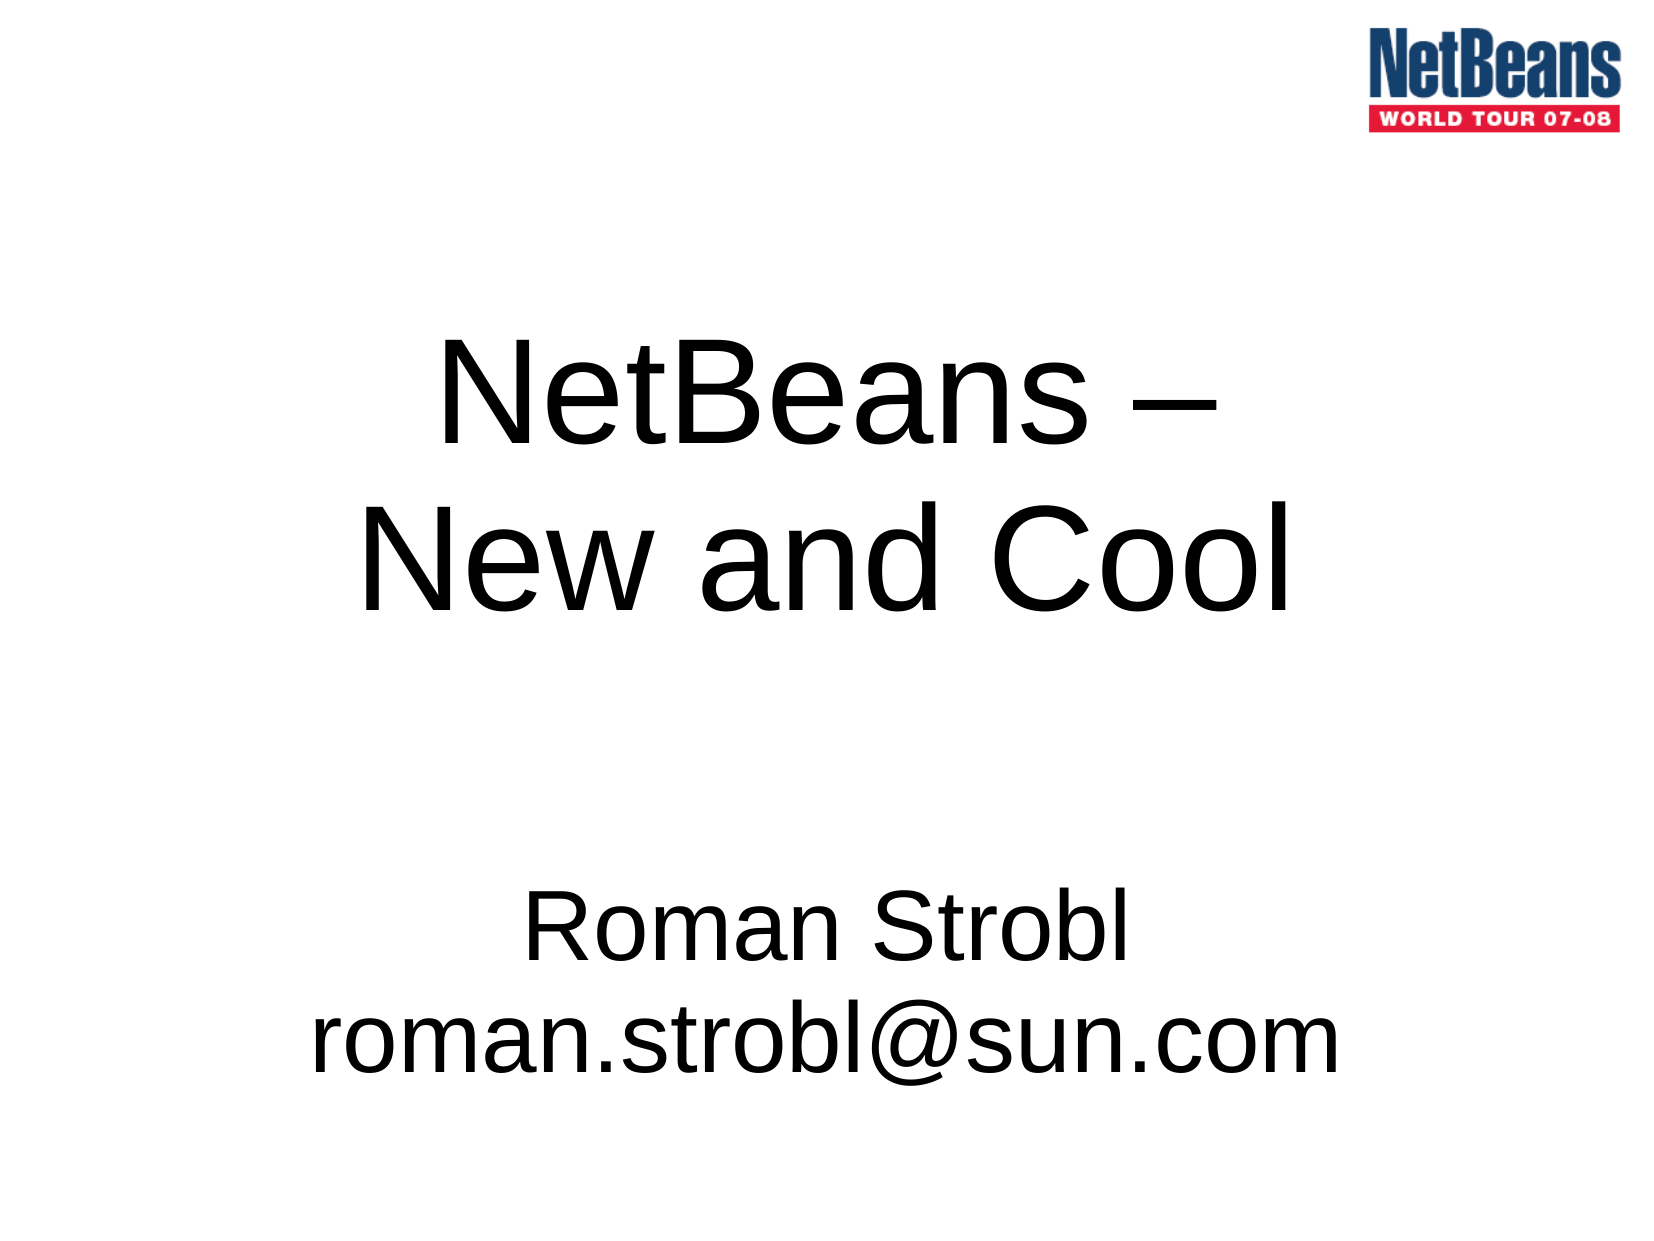

NetBeans – New and Cool
Roman Strobl
roman.strobl@sun.com